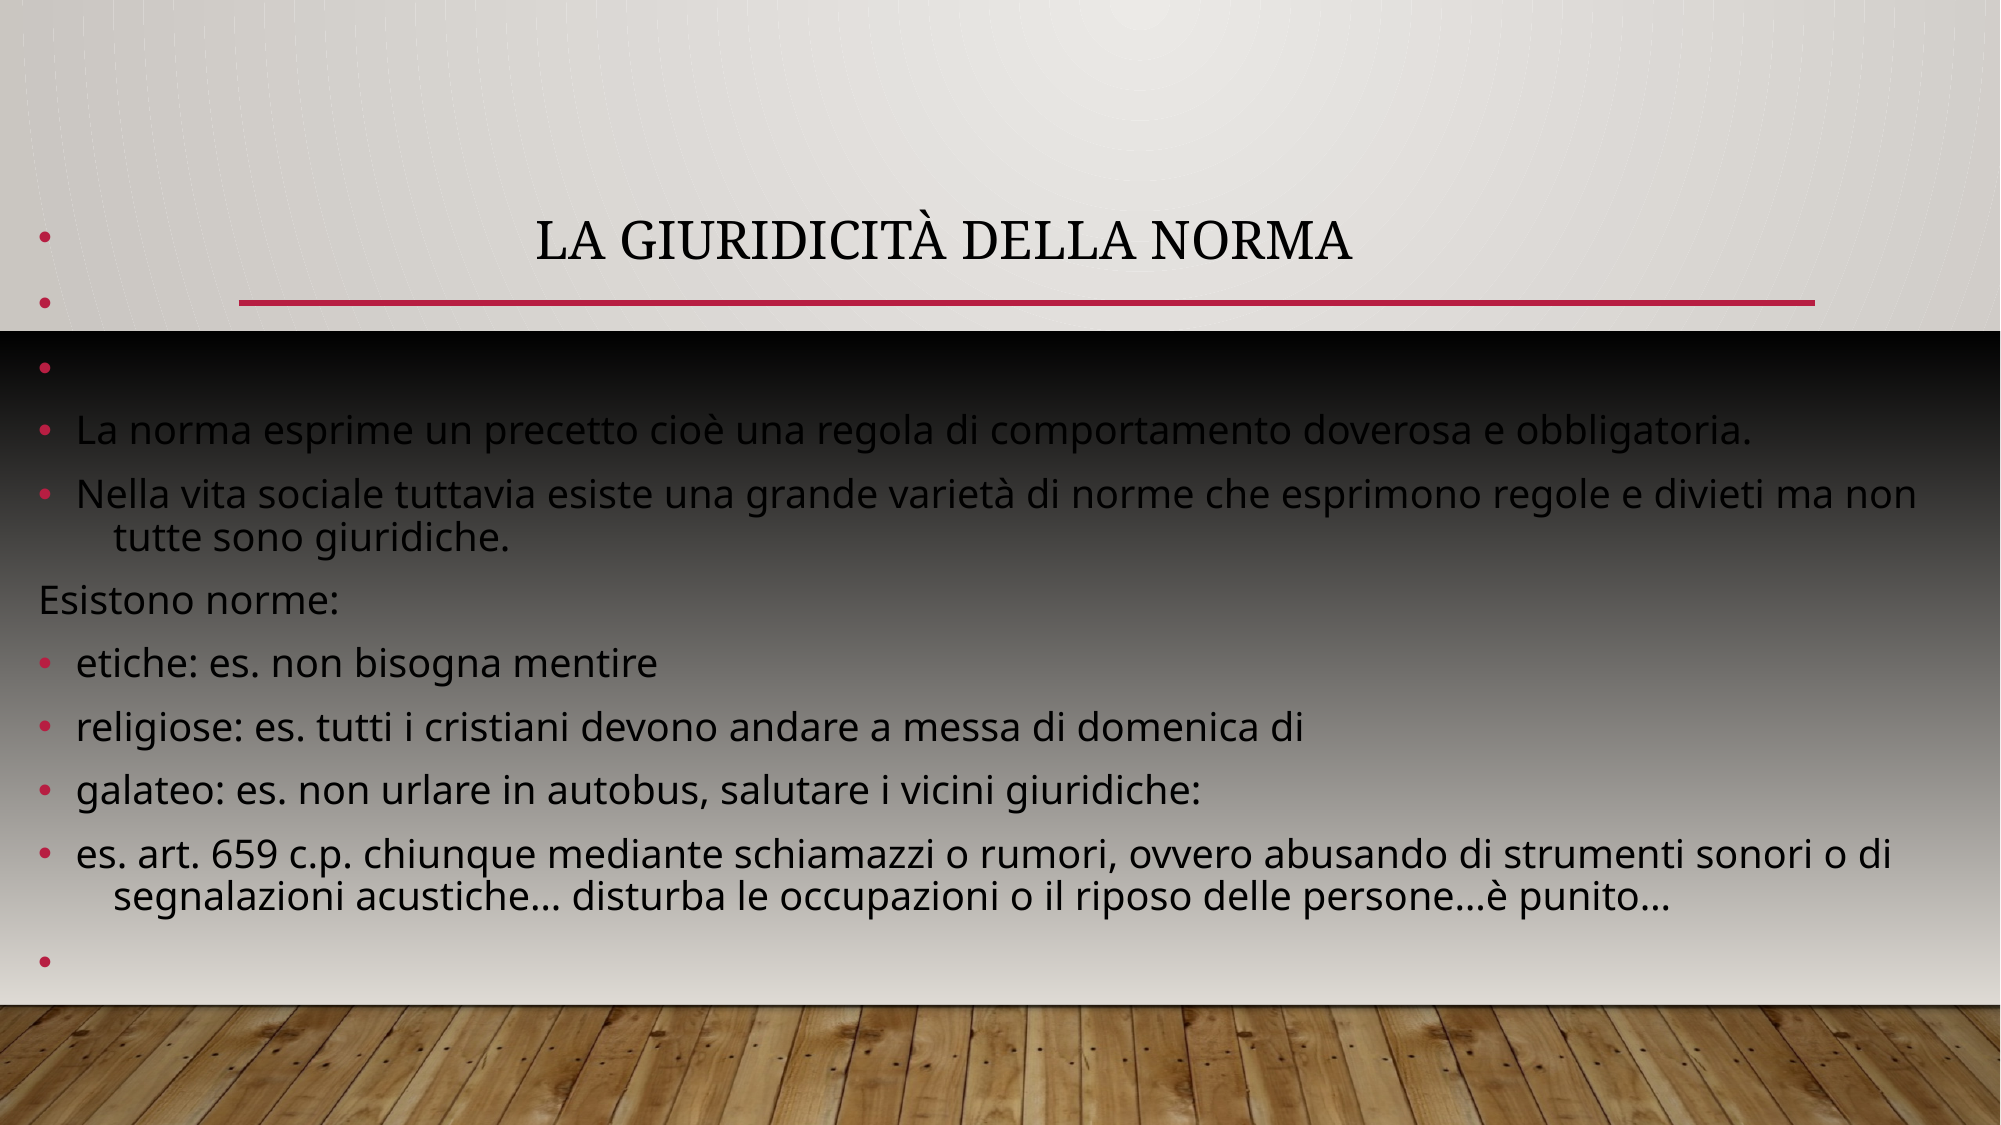

La norma esprime un precetto cioè una regola di comportamento doverosa e obbligatoria.
Nella vita sociale tuttavia esiste una grande varietà di norme che esprimono regole e divieti ma non tutte sono giuridiche.
Esistono norme:
etiche: es. non bisogna mentire
religiose: es. tutti i cristiani devono andare a messa di domenica di
galateo: es. non urlare in autobus, salutare i vicini giuridiche:
es. art. 659 c.p. chiunque mediante schiamazzi o rumori, ovvero abusando di strumenti sonori o di segnalazioni acustiche… disturba le occupazioni o il riposo delle persone…è punito…
# La giuridicità della norma